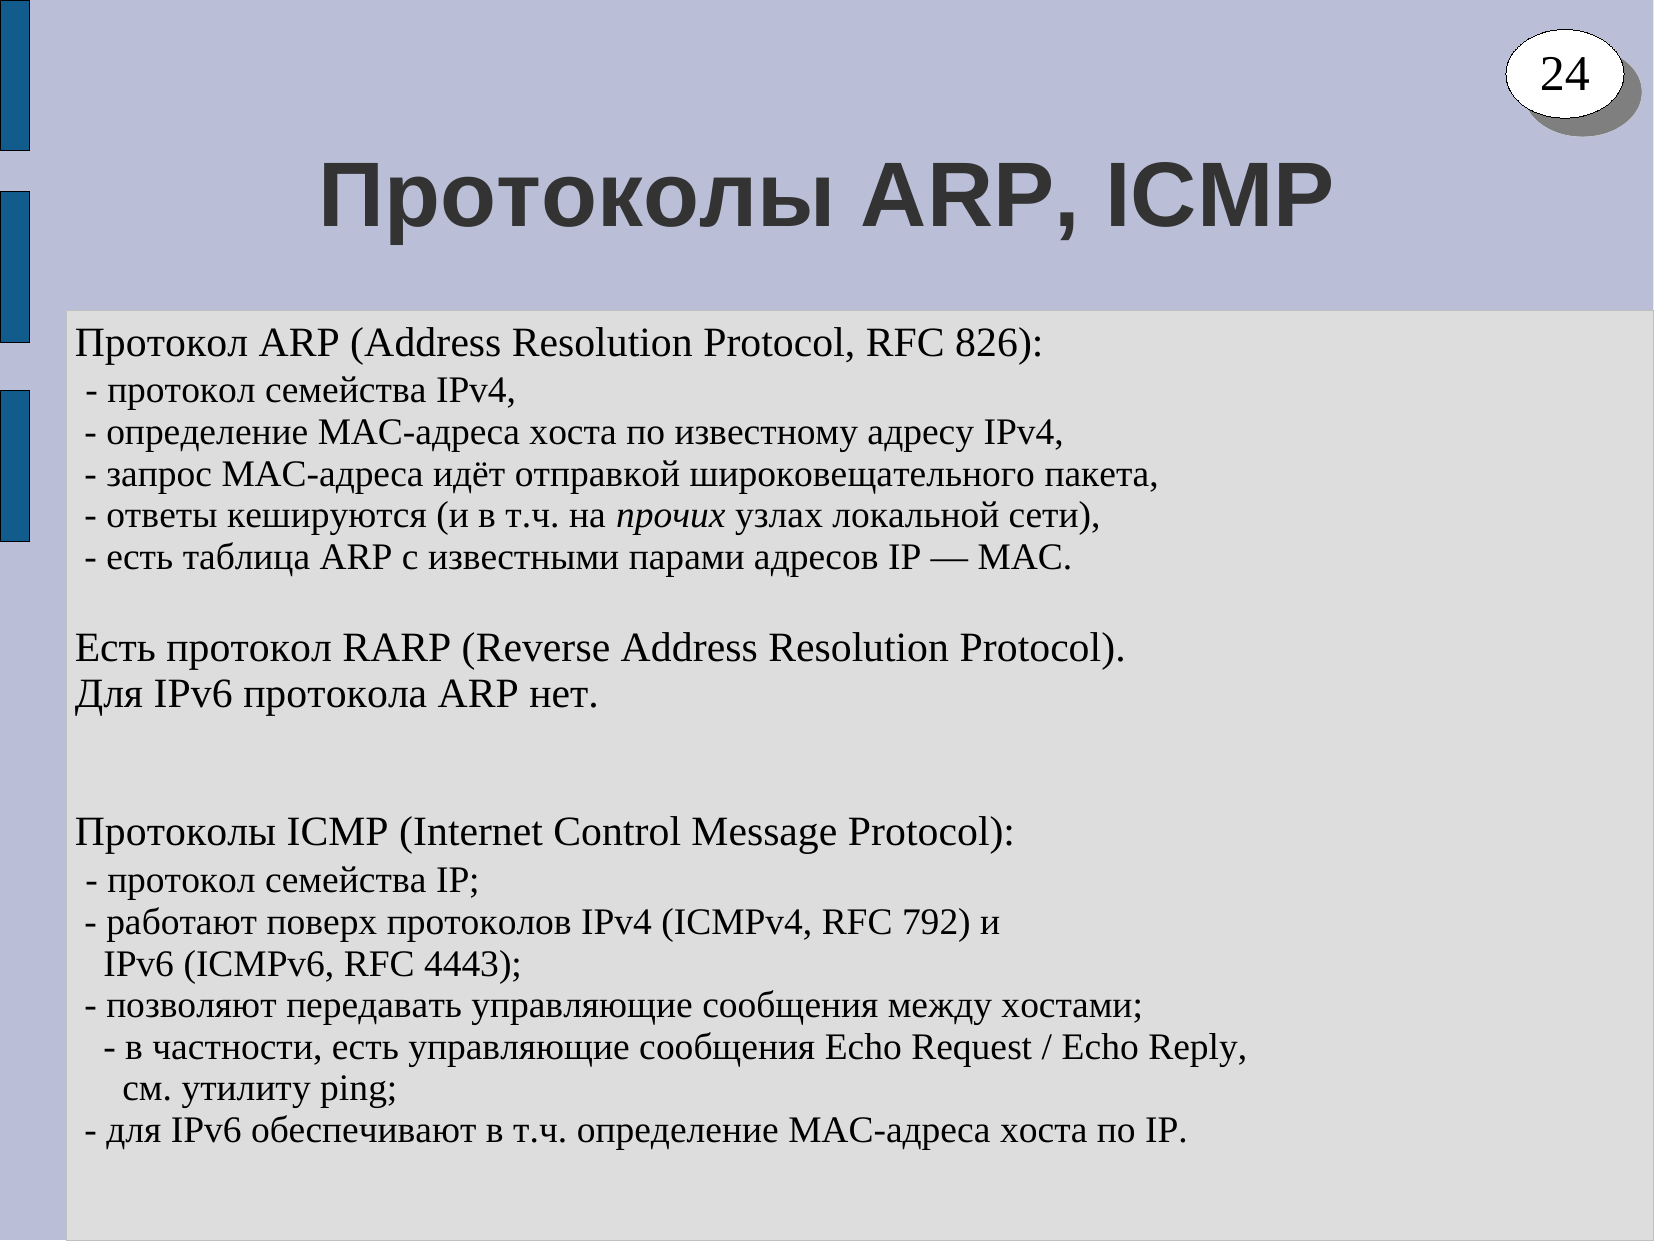

24
# Протоколы ARP, ICMP
Протокол ARP (Address Resolution Protocol, RFC 826):
 - протокол семейства IPv4,
 - определение MAC-адреса хоста по известному адресу IPv4,
 - запрос MAC-адреса идёт отправкой широковещательного пакета,
 - ответы кешируются (и в т.ч. на прочих узлах локальной сети),
 - есть таблица ARP с известными парами адресов IP — MAC.
Есть протокол RARP (Reverse Address Resolution Protocol).
Для IPv6 протокола ARP нет.
Протоколы ICMP (Internet Control Message Protocol):
 - протокол семейства IP;
 - работают поверх протоколов IPv4 (ICMPv4, RFC 792) и
 IPv6 (ICMPv6, RFC 4443);
 - позволяют передавать управляющие сообщения между хостами;
 - в частности, есть управляющие сообщения Echo Request / Echo Reply,
 см. утилиту ping;
 - для IPv6 обеспечивают в т.ч. определение MAC-адреса хоста по IP.